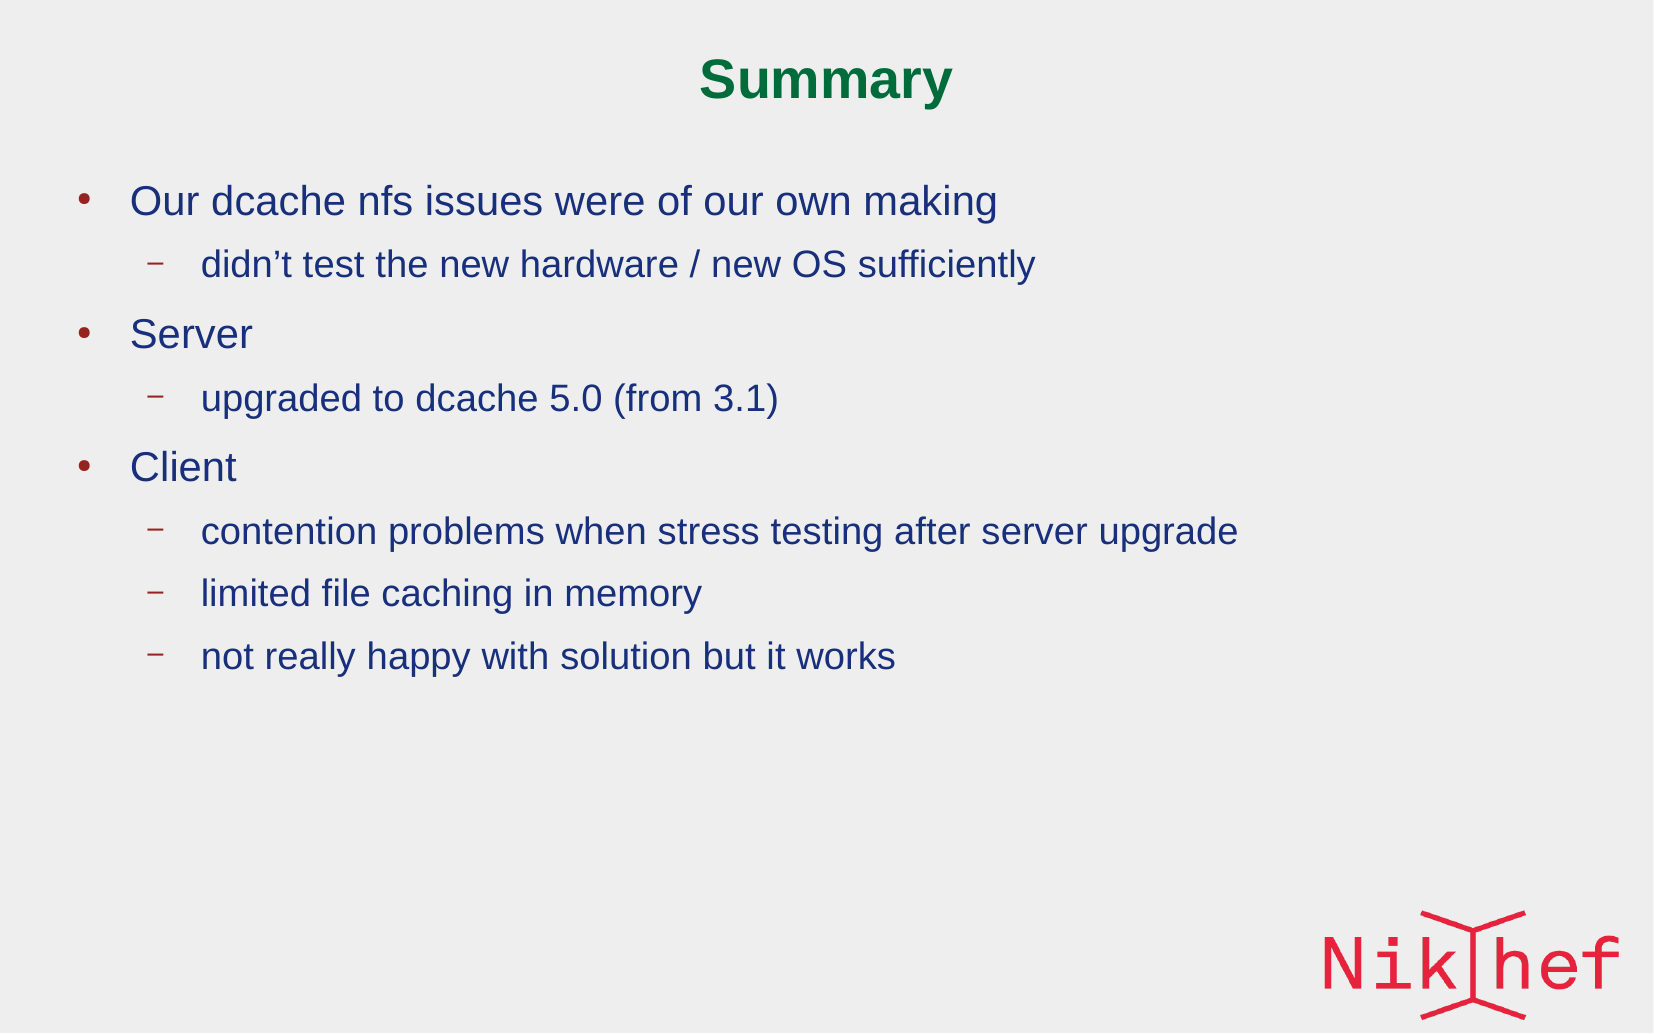

# Summary
Our dcache nfs issues were of our own making
didn’t test the new hardware / new OS sufficiently
Server
upgraded to dcache 5.0 (from 3.1)
Client
contention problems when stress testing after server upgrade
limited file caching in memory
not really happy with solution but it works